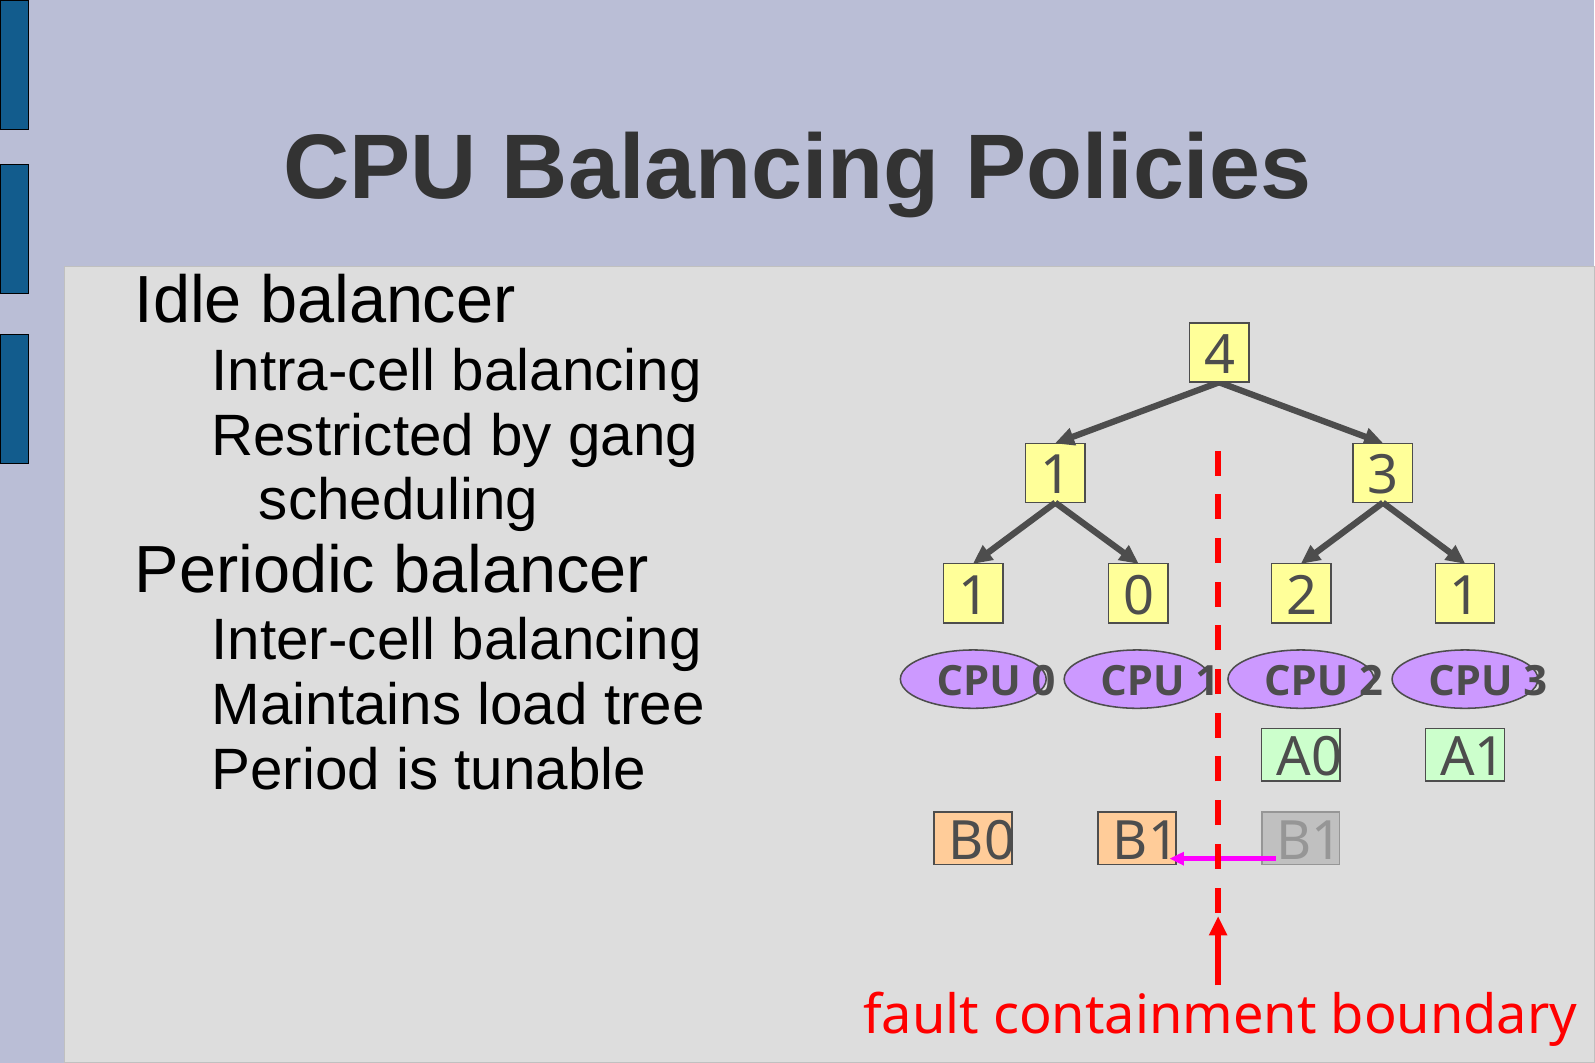

# CPU Balancing Policies
Idle balancer
Intra-cell balancing
Restricted by gang scheduling
Periodic balancer
Inter-cell balancing
Maintains load tree
Period is tunable
4
1
3
1
0
2
1
CPU 0
CPU 1
CPU 2
CPU 3
A0
A1
B0
B1
B1
fault containment boundary